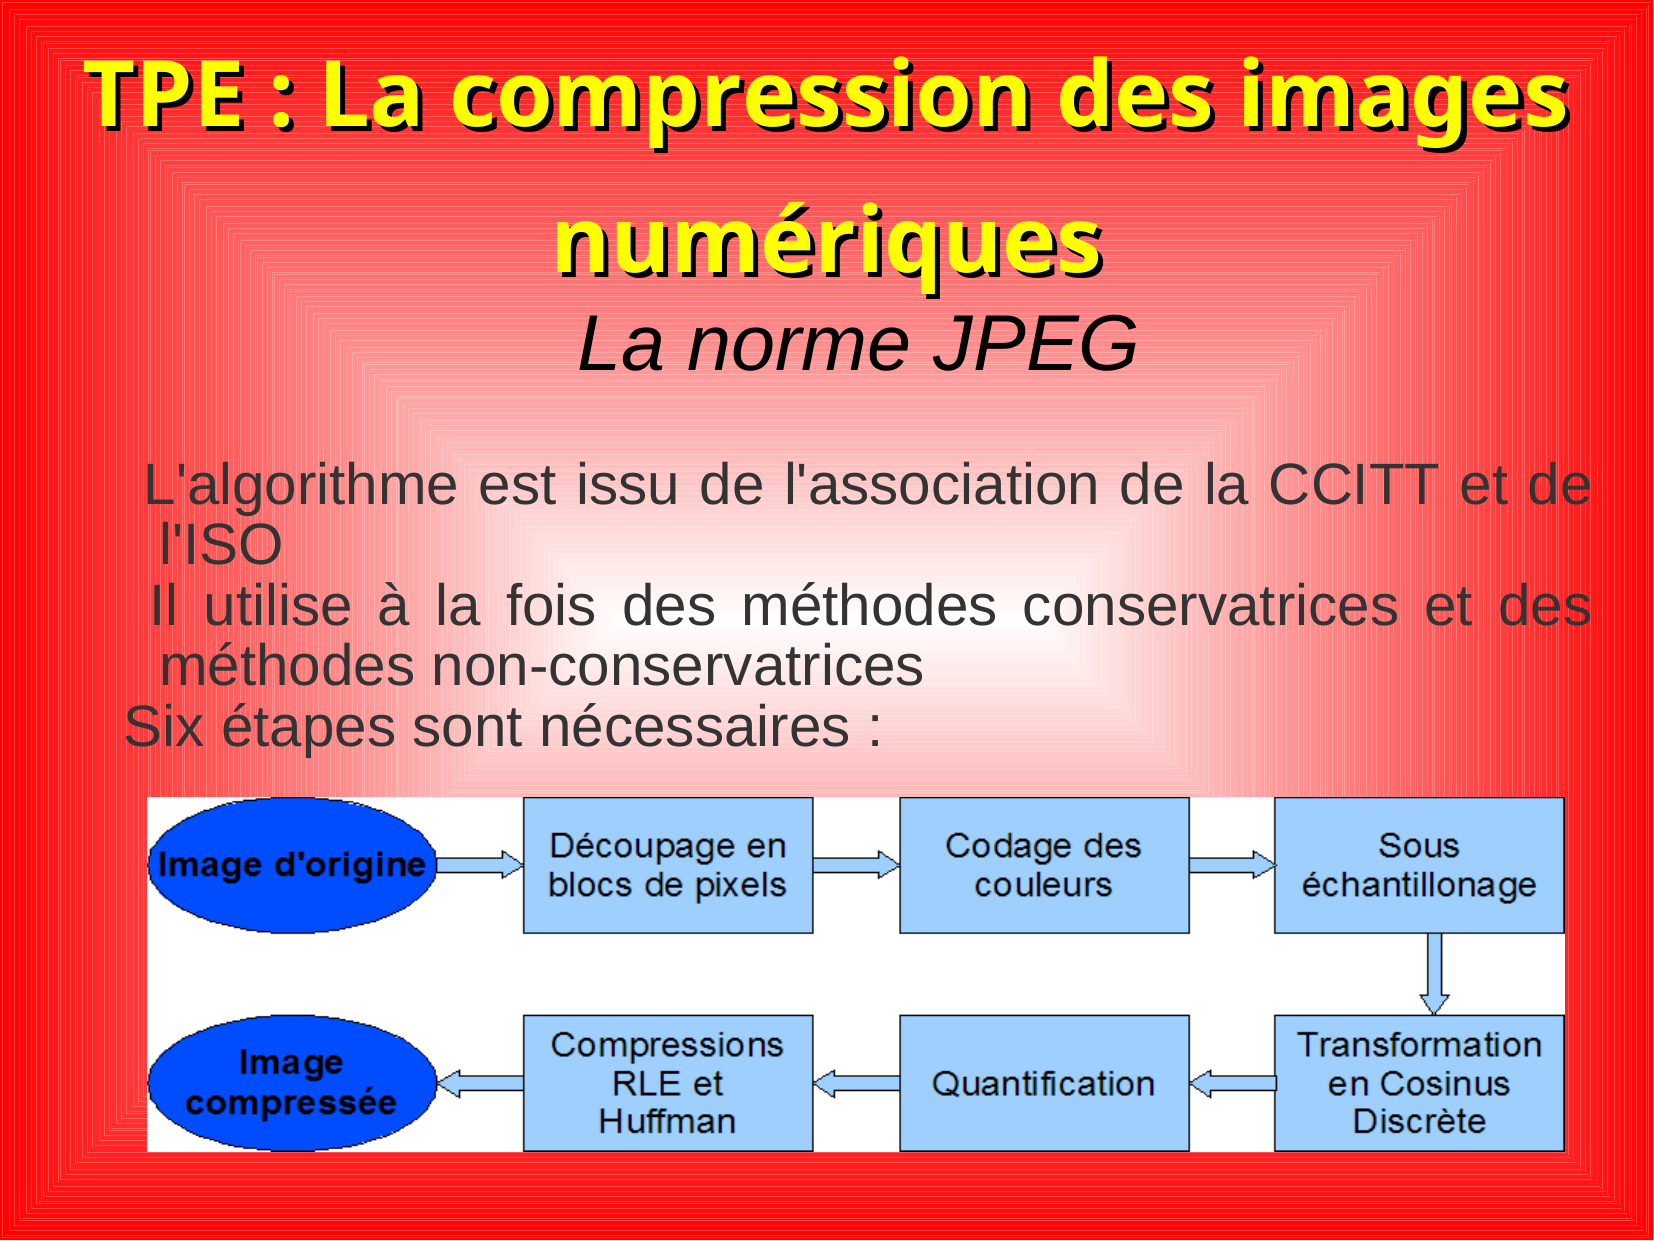

# TPE : La compression des images numériques
La norme JPEG
 L'algorithme est issu de l'association de la CCITT et de l'ISO
 Il utilise à la fois des méthodes conservatrices et des méthodes non-conservatrices
Six étapes sont nécessaires :